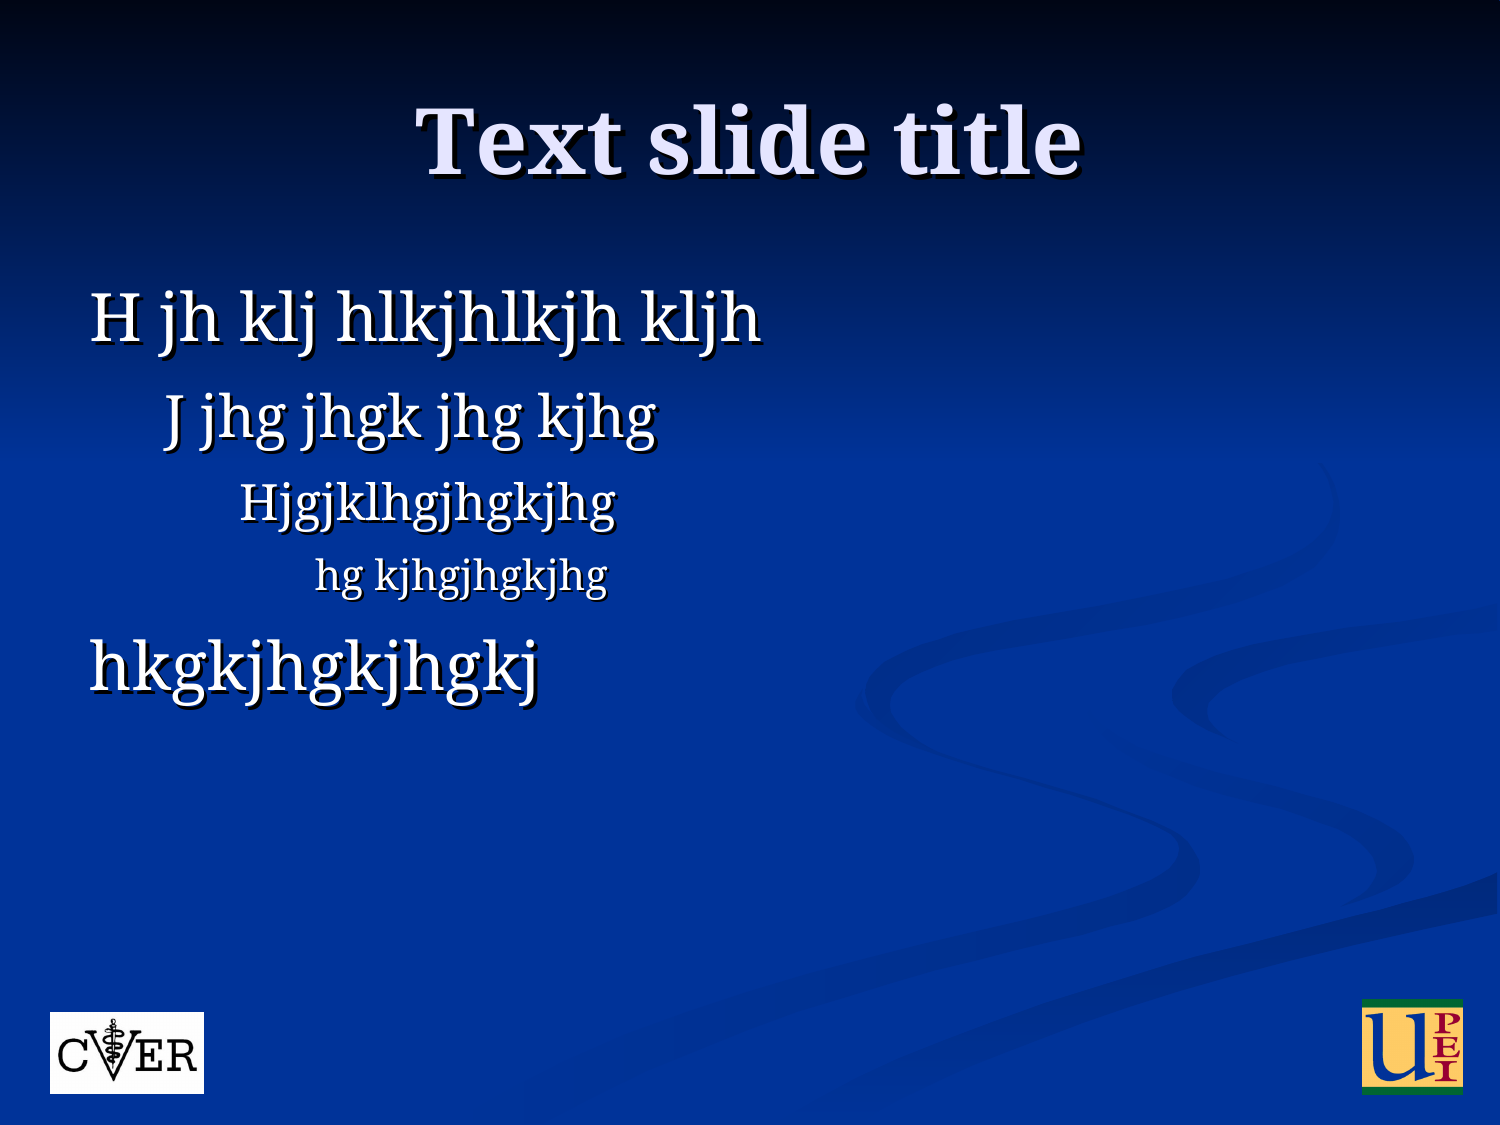

# Text slide title
H jh klj hlkjhlkjh kljh
J jhg jhgk jhg kjhg
Hjgjklhgjhgkjhg
hg kjhgjhgkjhg
hkgkjhgkjhgkj